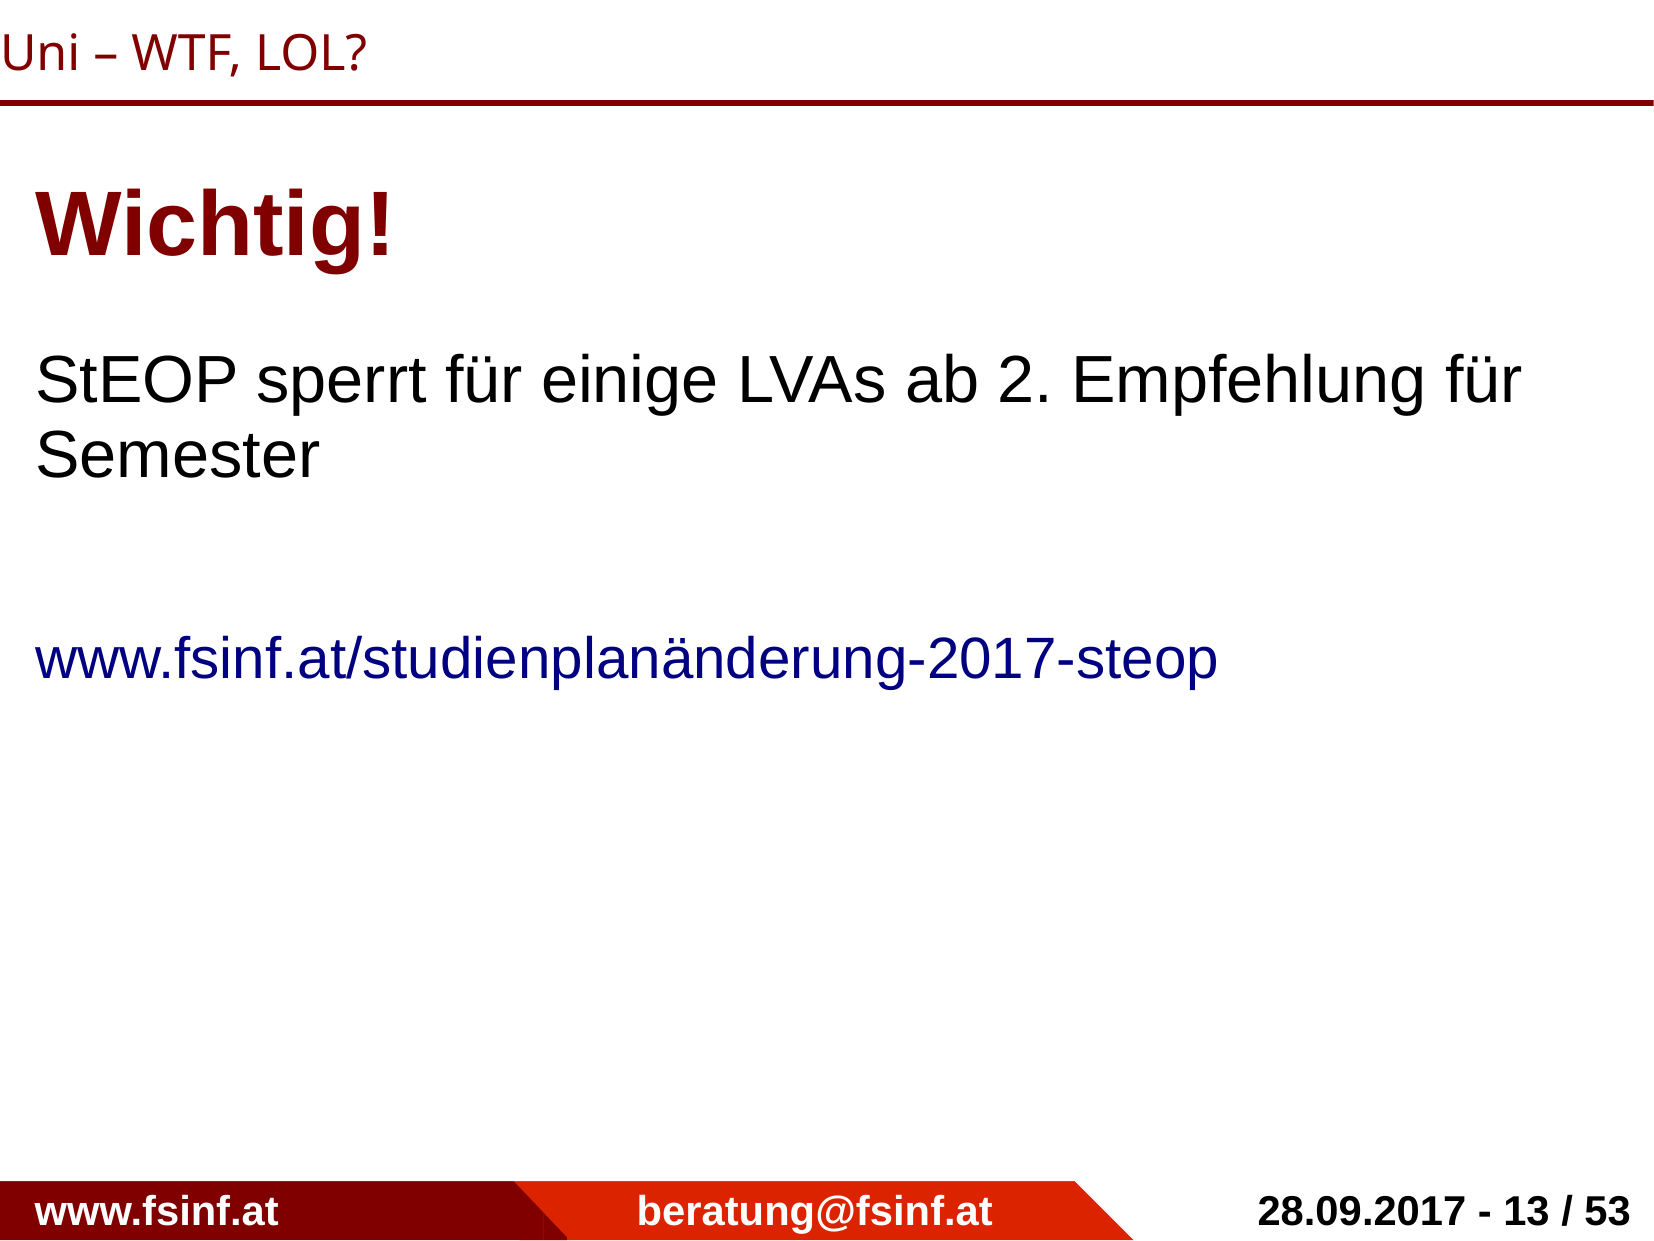

# Wichtig!
StEOP sperrt für einige LVAs ab 2. Empfehlung für Semester
www.fsinf.at/studienplanänderung-2017-steop